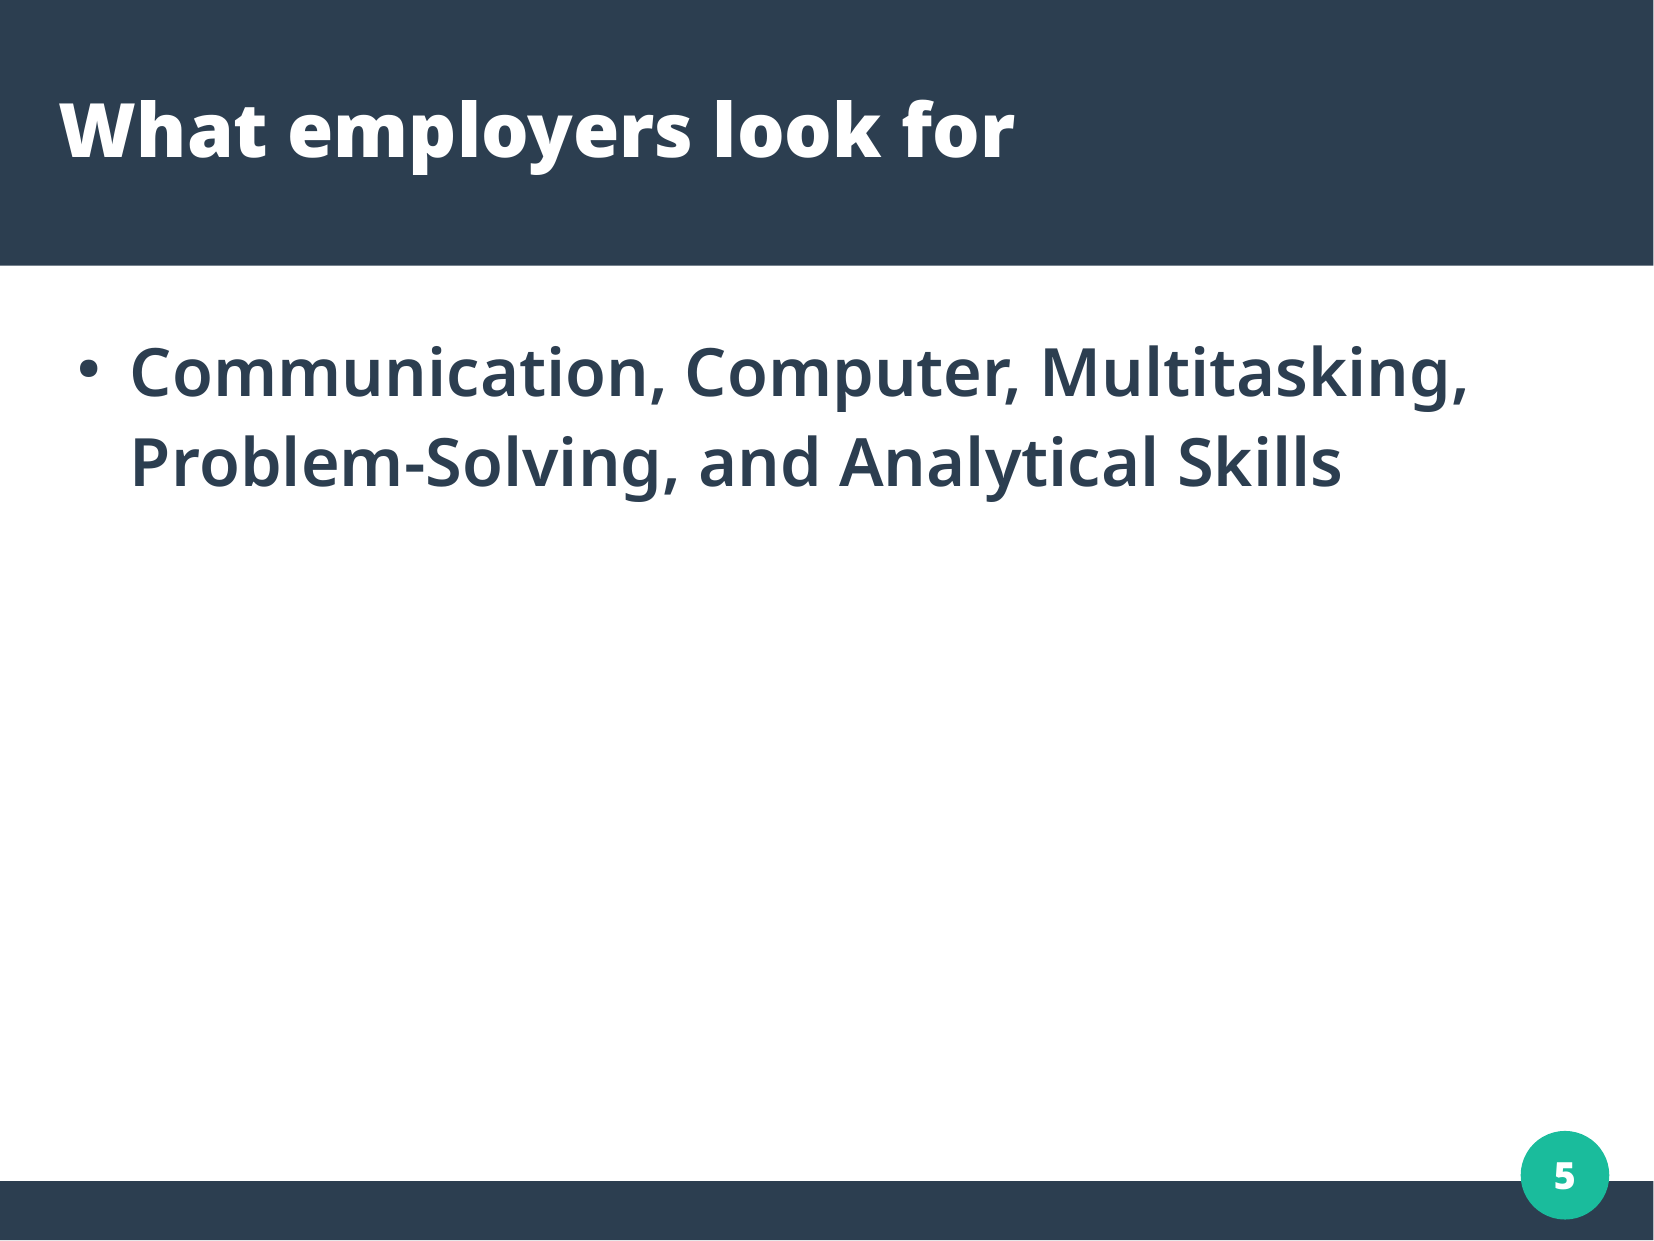

# What employers look for
Communication, Computer, Multitasking, Problem-Solving, and Analytical Skills
5